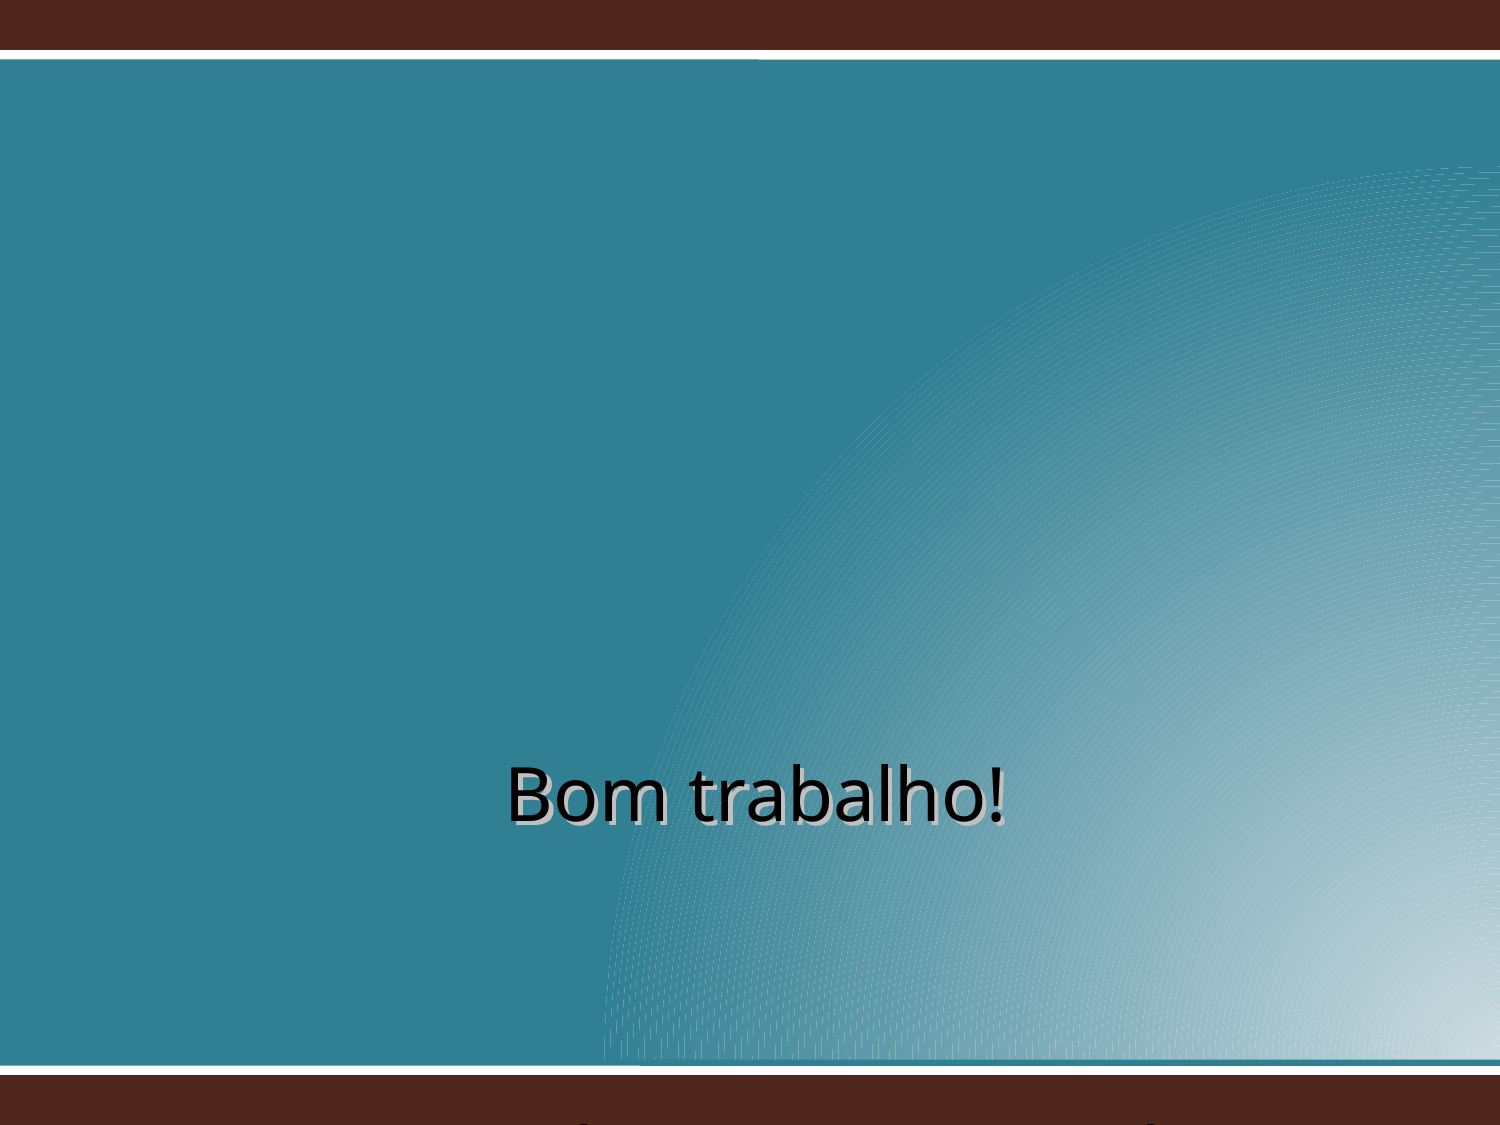

# Bom trabalho! Este material encontra-se online na pasta lrkoppe em professores da intranet do IFSUL.